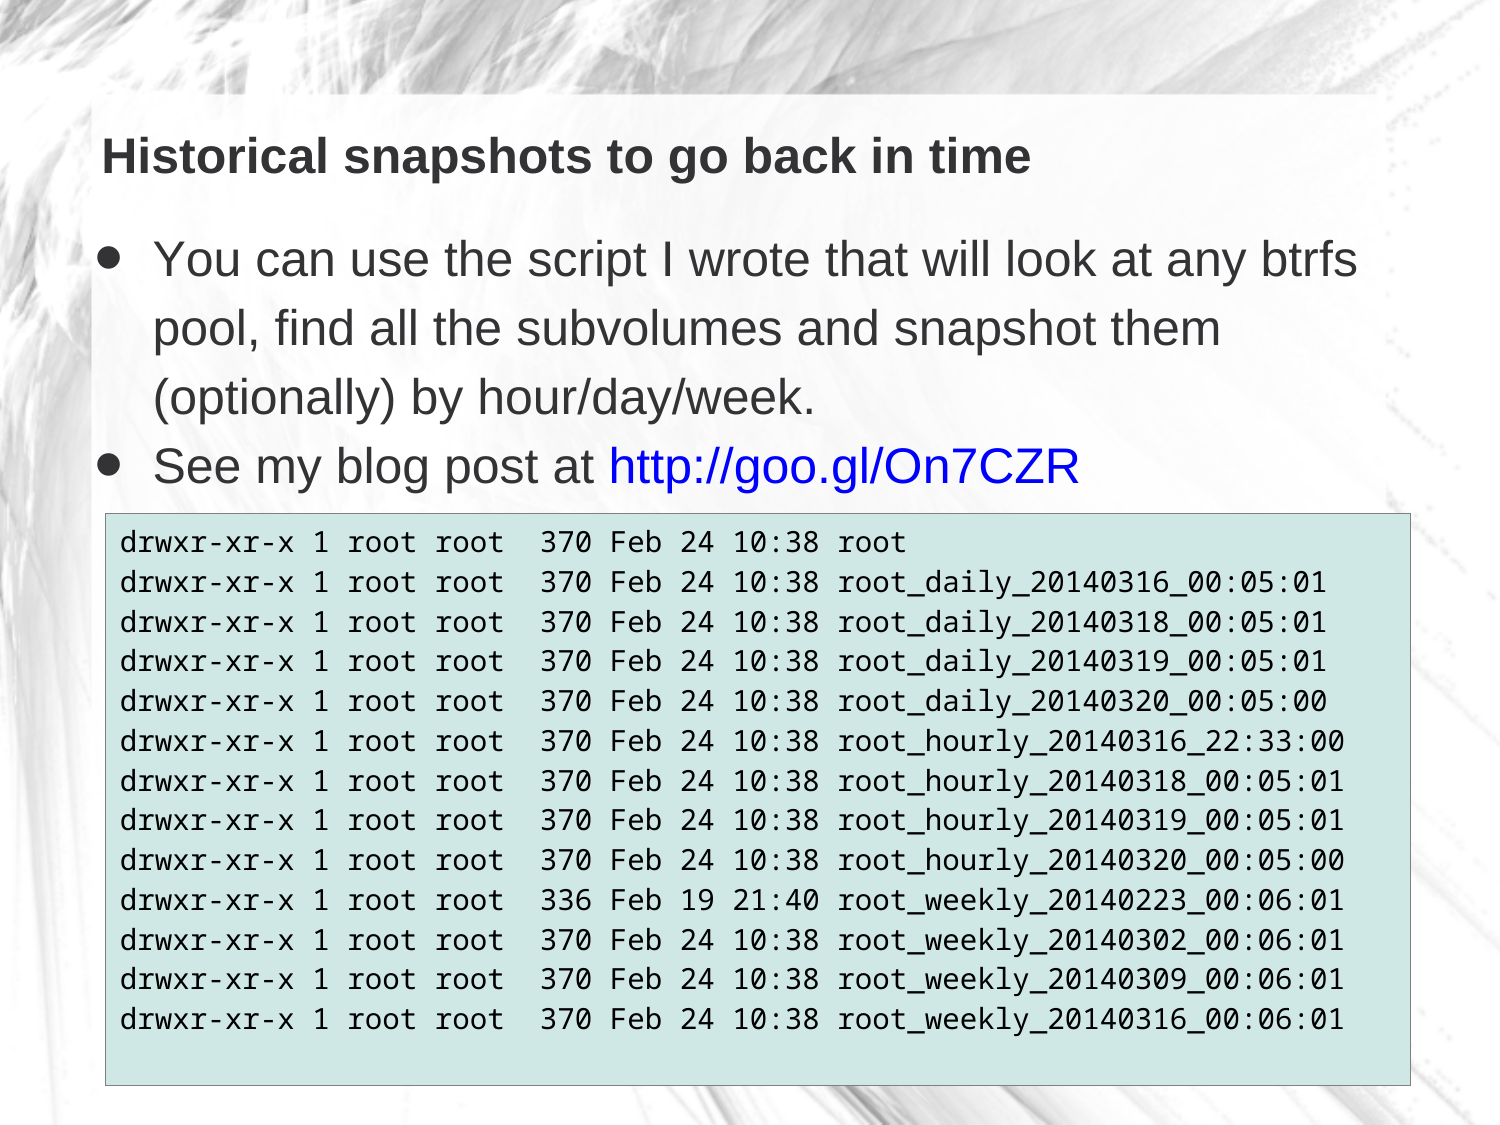

# Historical snapshots to go back in time
You can use the script I wrote that will look at any btrfs pool, find all the subvolumes and snapshot them (optionally) by hour/day/week.
See my blog post at http://goo.gl/On7CZR
drwxr-xr-x 1 root root 370 Feb 24 10:38 root
drwxr-xr-x 1 root root 370 Feb 24 10:38 root_daily_20140316_00:05:01
drwxr-xr-x 1 root root 370 Feb 24 10:38 root_daily_20140318_00:05:01
drwxr-xr-x 1 root root 370 Feb 24 10:38 root_daily_20140319_00:05:01
drwxr-xr-x 1 root root 370 Feb 24 10:38 root_daily_20140320_00:05:00
drwxr-xr-x 1 root root 370 Feb 24 10:38 root_hourly_20140316_22:33:00
drwxr-xr-x 1 root root 370 Feb 24 10:38 root_hourly_20140318_00:05:01
drwxr-xr-x 1 root root 370 Feb 24 10:38 root_hourly_20140319_00:05:01
drwxr-xr-x 1 root root 370 Feb 24 10:38 root_hourly_20140320_00:05:00
drwxr-xr-x 1 root root 336 Feb 19 21:40 root_weekly_20140223_00:06:01
drwxr-xr-x 1 root root 370 Feb 24 10:38 root_weekly_20140302_00:06:01
drwxr-xr-x 1 root root 370 Feb 24 10:38 root_weekly_20140309_00:06:01
drwxr-xr-x 1 root root 370 Feb 24 10:38 root_weekly_20140316_00:06:01